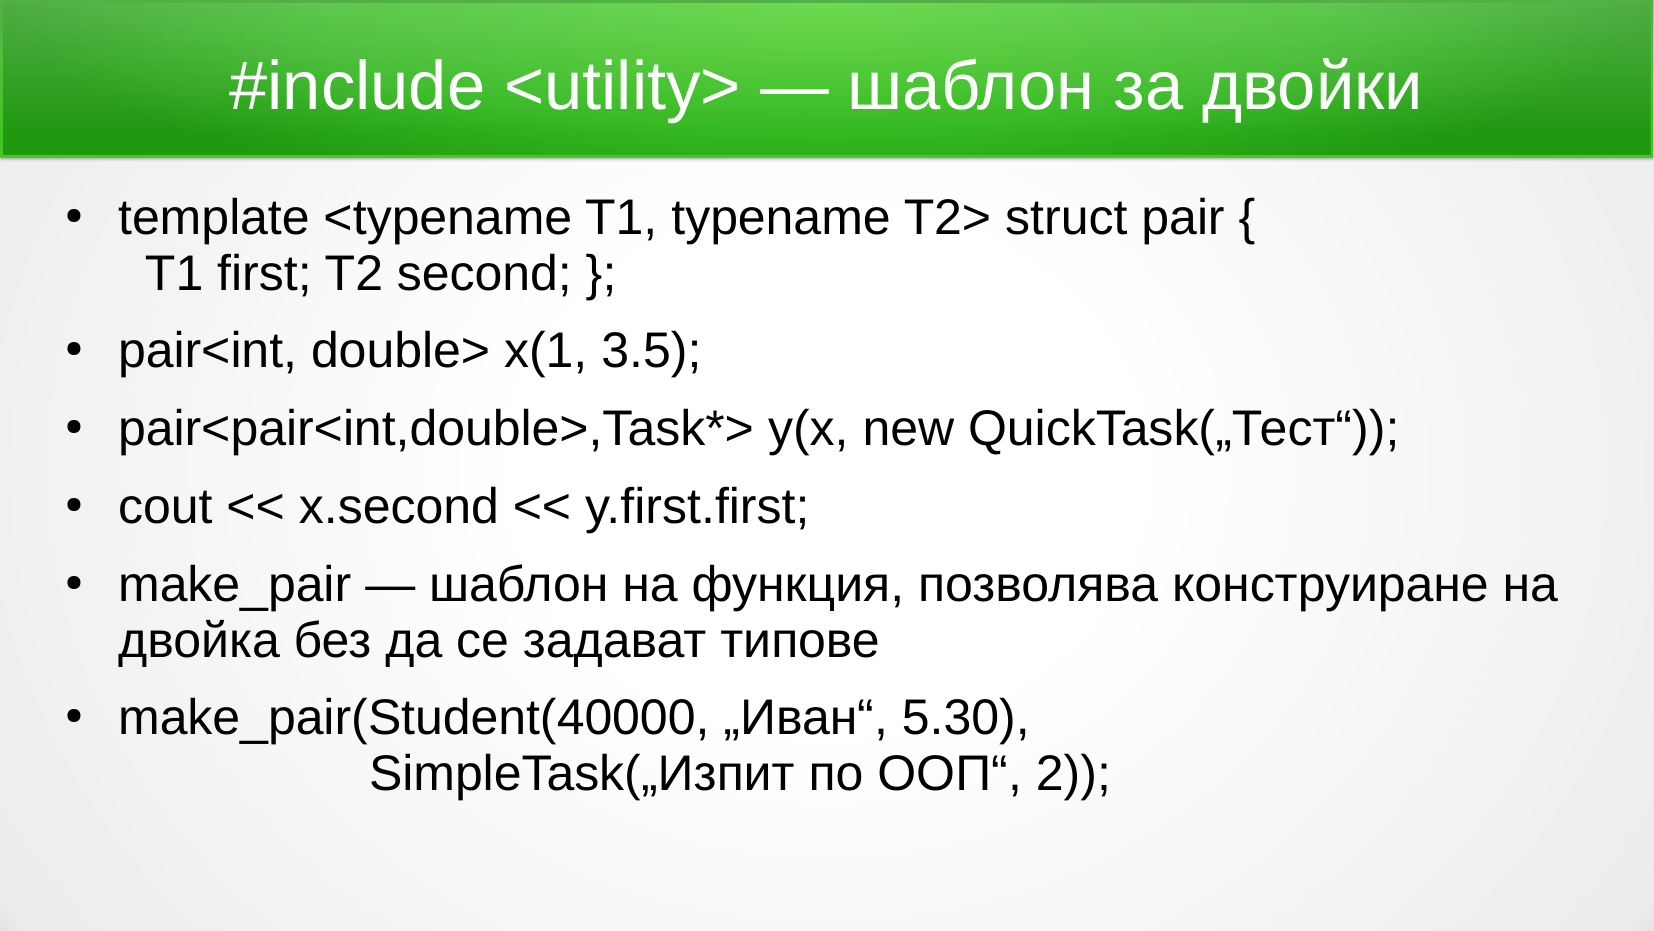

# #include <utility> — шаблон за двойки
template <typename T1, typename T2> struct pair {
 T1 first; T2 second; };
pair<int, double> x(1, 3.5);
pair<pair<int,double>,Task*> y(x, new QuickTask(„Тест“));
cout << x.second << y.first.first;
make_pair — шаблон на функция, позволява конструиране на двойка без да се задават типове
make_pair(Student(40000, „Иван“, 5.30),
 SimpleTask(„Изпит по ООП“, 2));